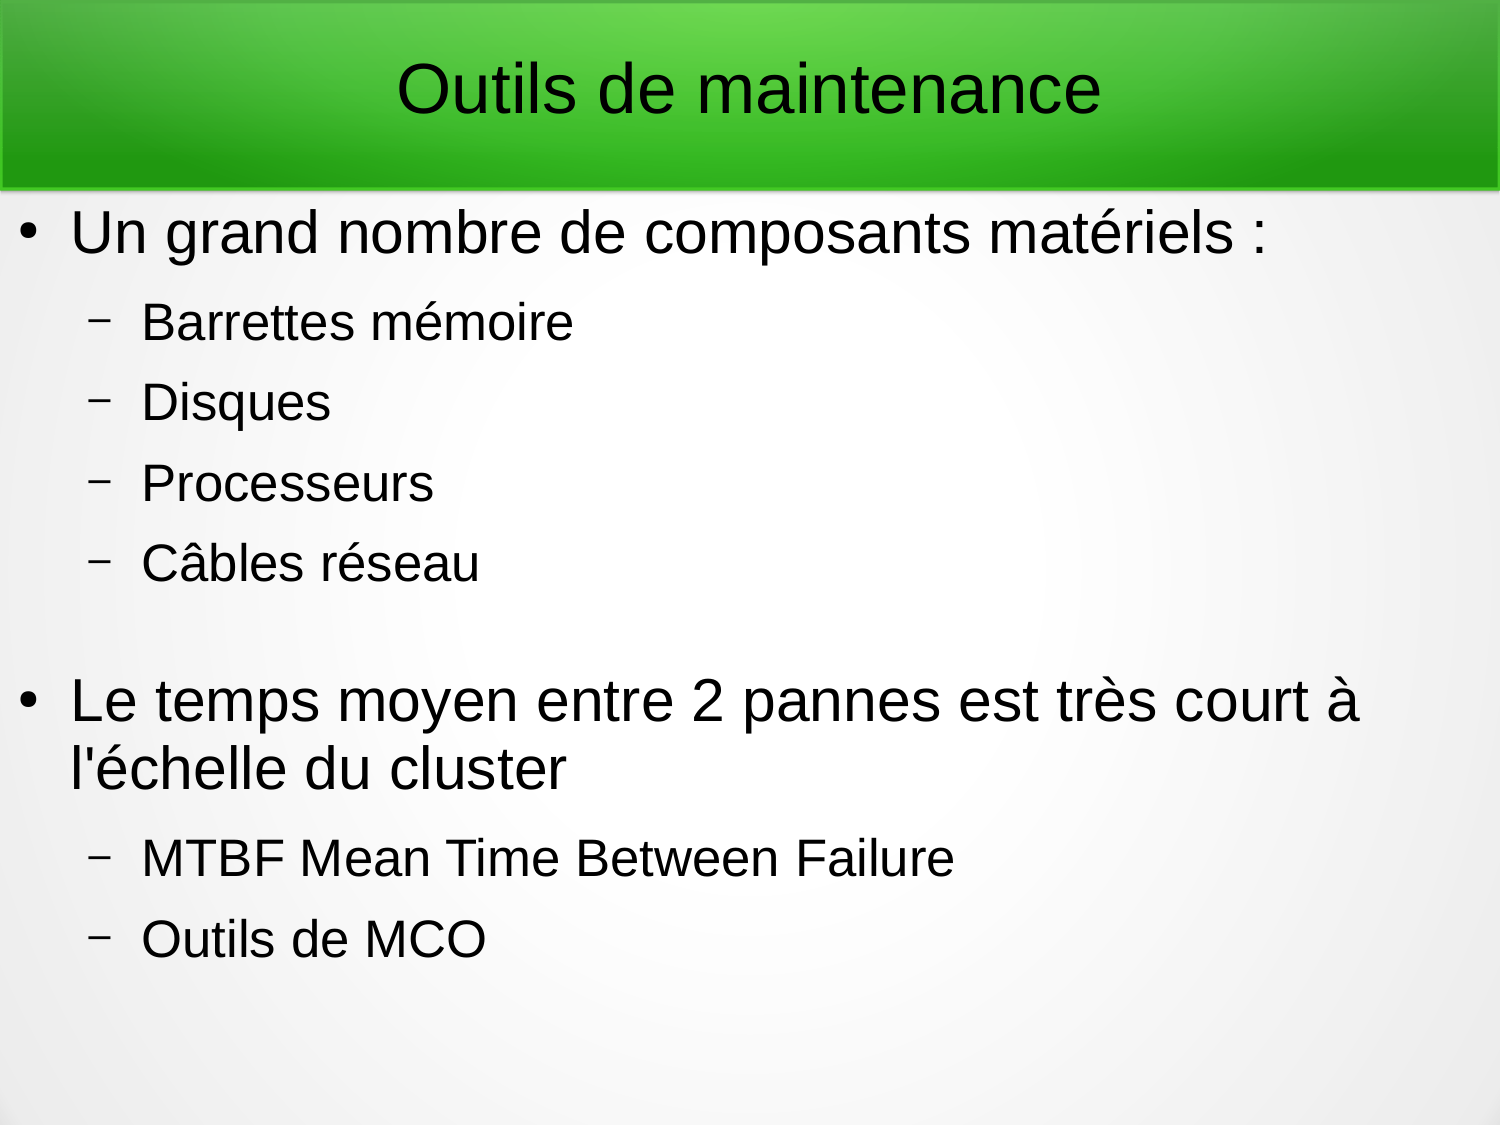

# Outils de maintenance
Un grand nombre de composants matériels :
Barrettes mémoire
Disques
Processeurs
Câbles réseau
Le temps moyen entre 2 pannes est très court à l'échelle du cluster
MTBF Mean Time Between Failure
Outils de MCO